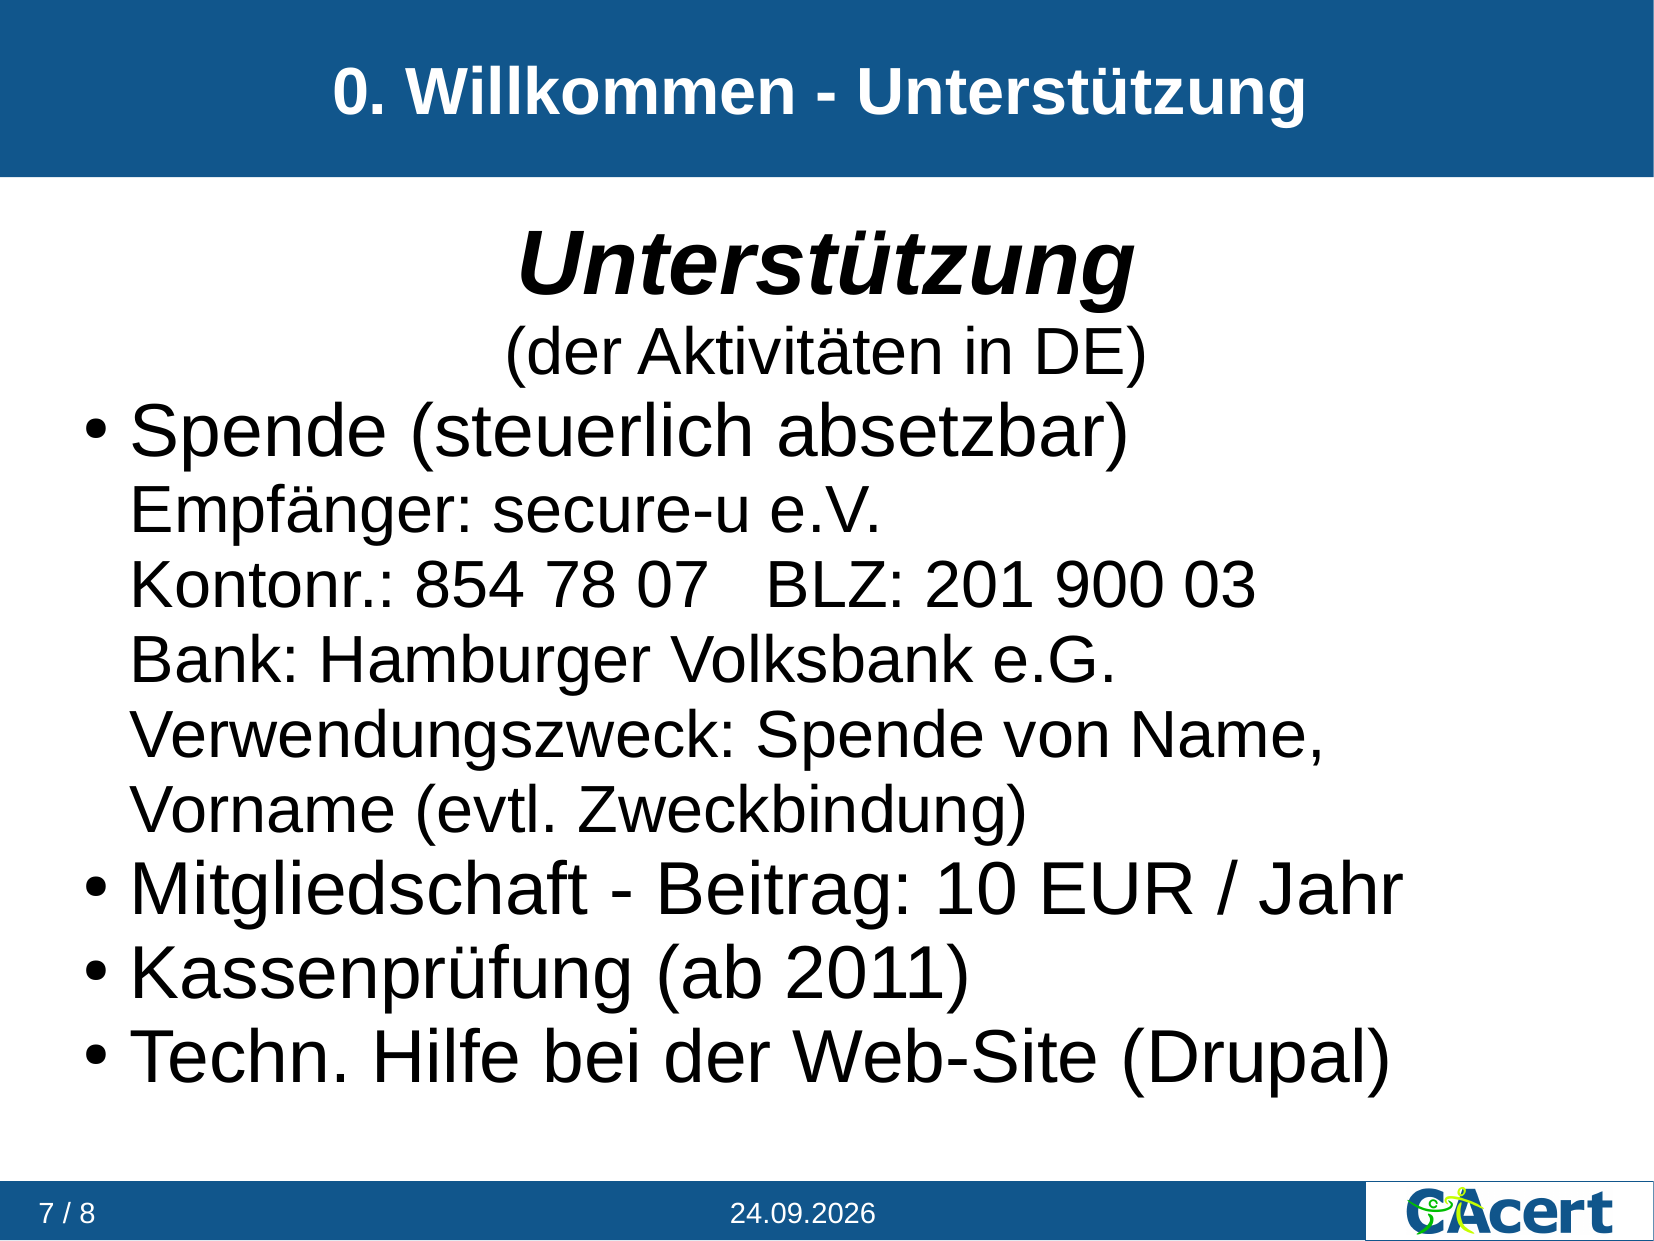

# 0. Willkommen - Unterstützung
Unterstützung
(der Aktivitäten in DE)
 Spende (steuerlich absetzbar)
Empfänger: secure-u e.V.
Kontonr.: 854 78 07 BLZ: 201 900 03
Bank: Hamburger Volksbank e.G.
Verwendungszweck: Spende von Name, Vorname (evtl. Zweckbindung)
 Mitgliedschaft - Beitrag: 10 EUR / Jahr
 Kassenprüfung (ab 2011)
 Techn. Hilfe bei der Web-Site (Drupal)